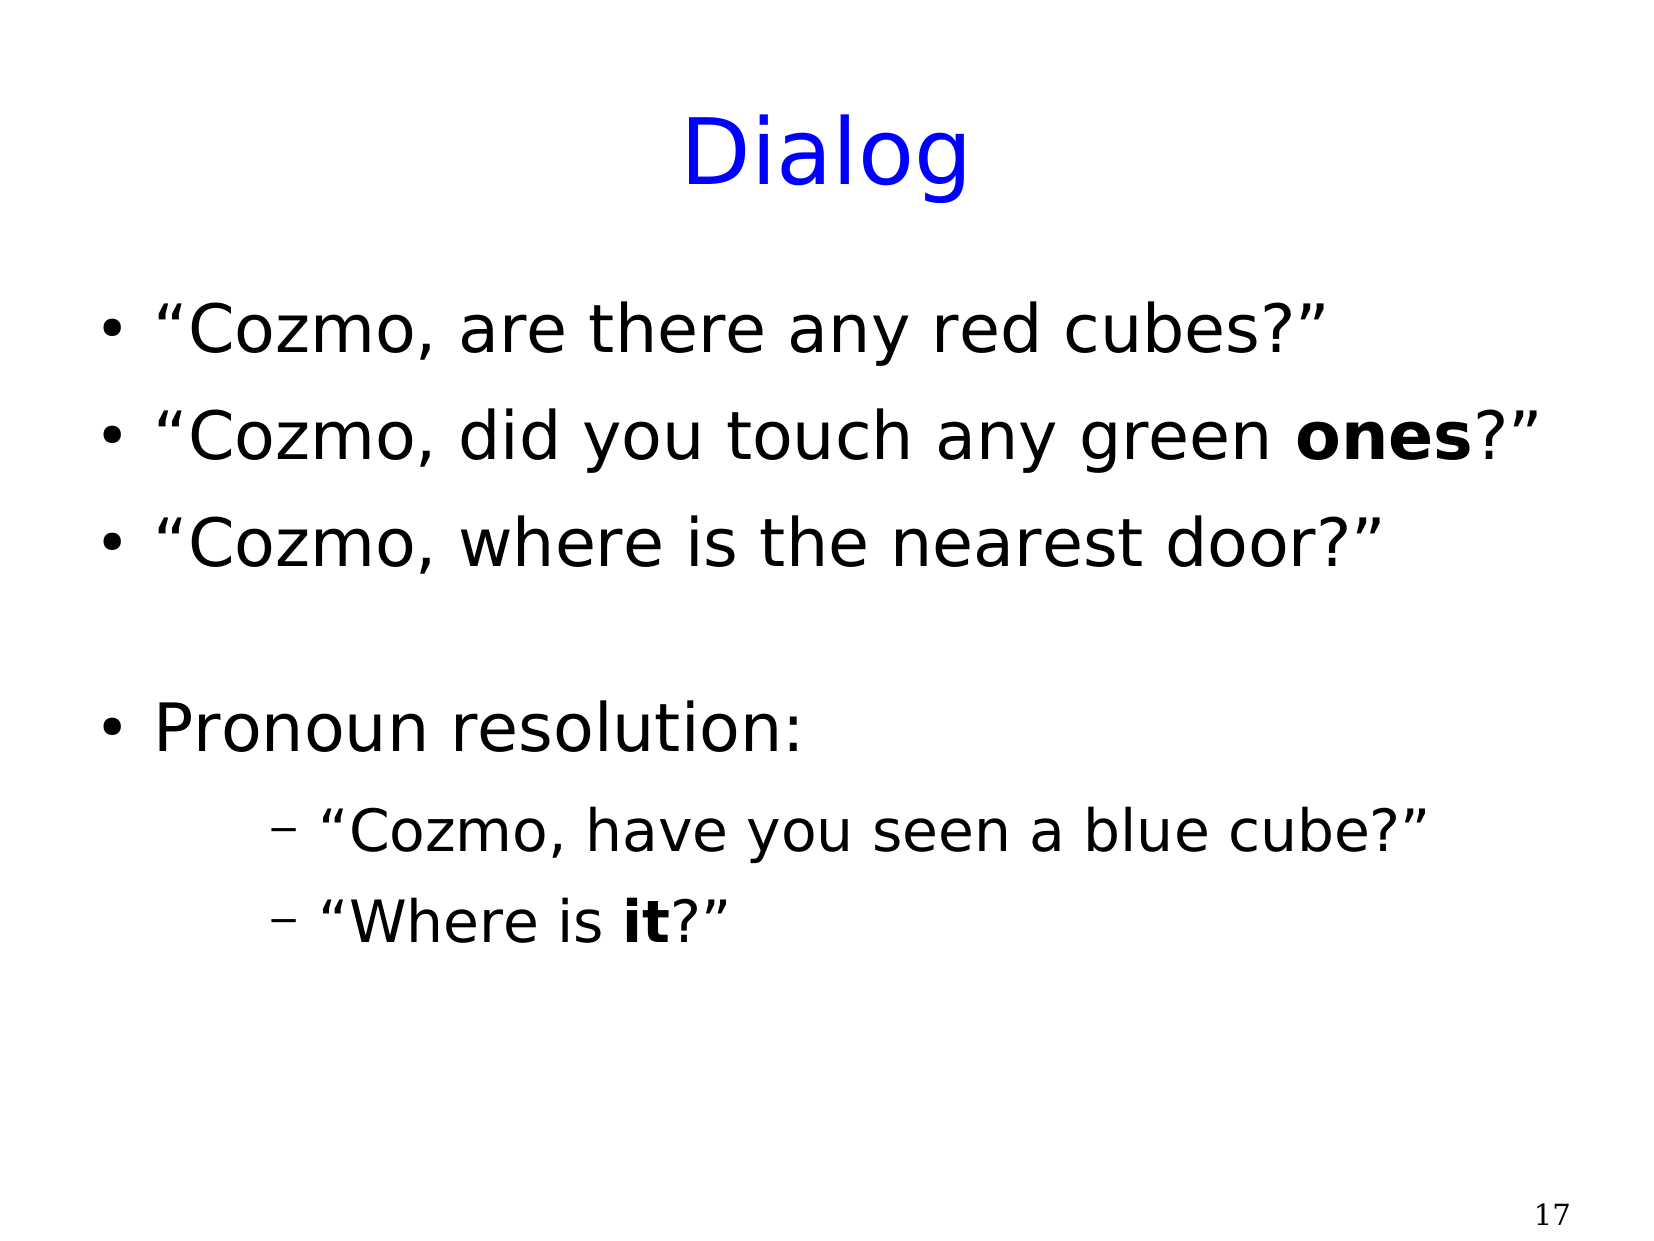

# Dialog
“Cozmo, are there any red cubes?”
“Cozmo, did you touch any green ones?”
“Cozmo, where is the nearest door?”
Pronoun resolution:
“Cozmo, have you seen a blue cube?”
“Where is it?”
17